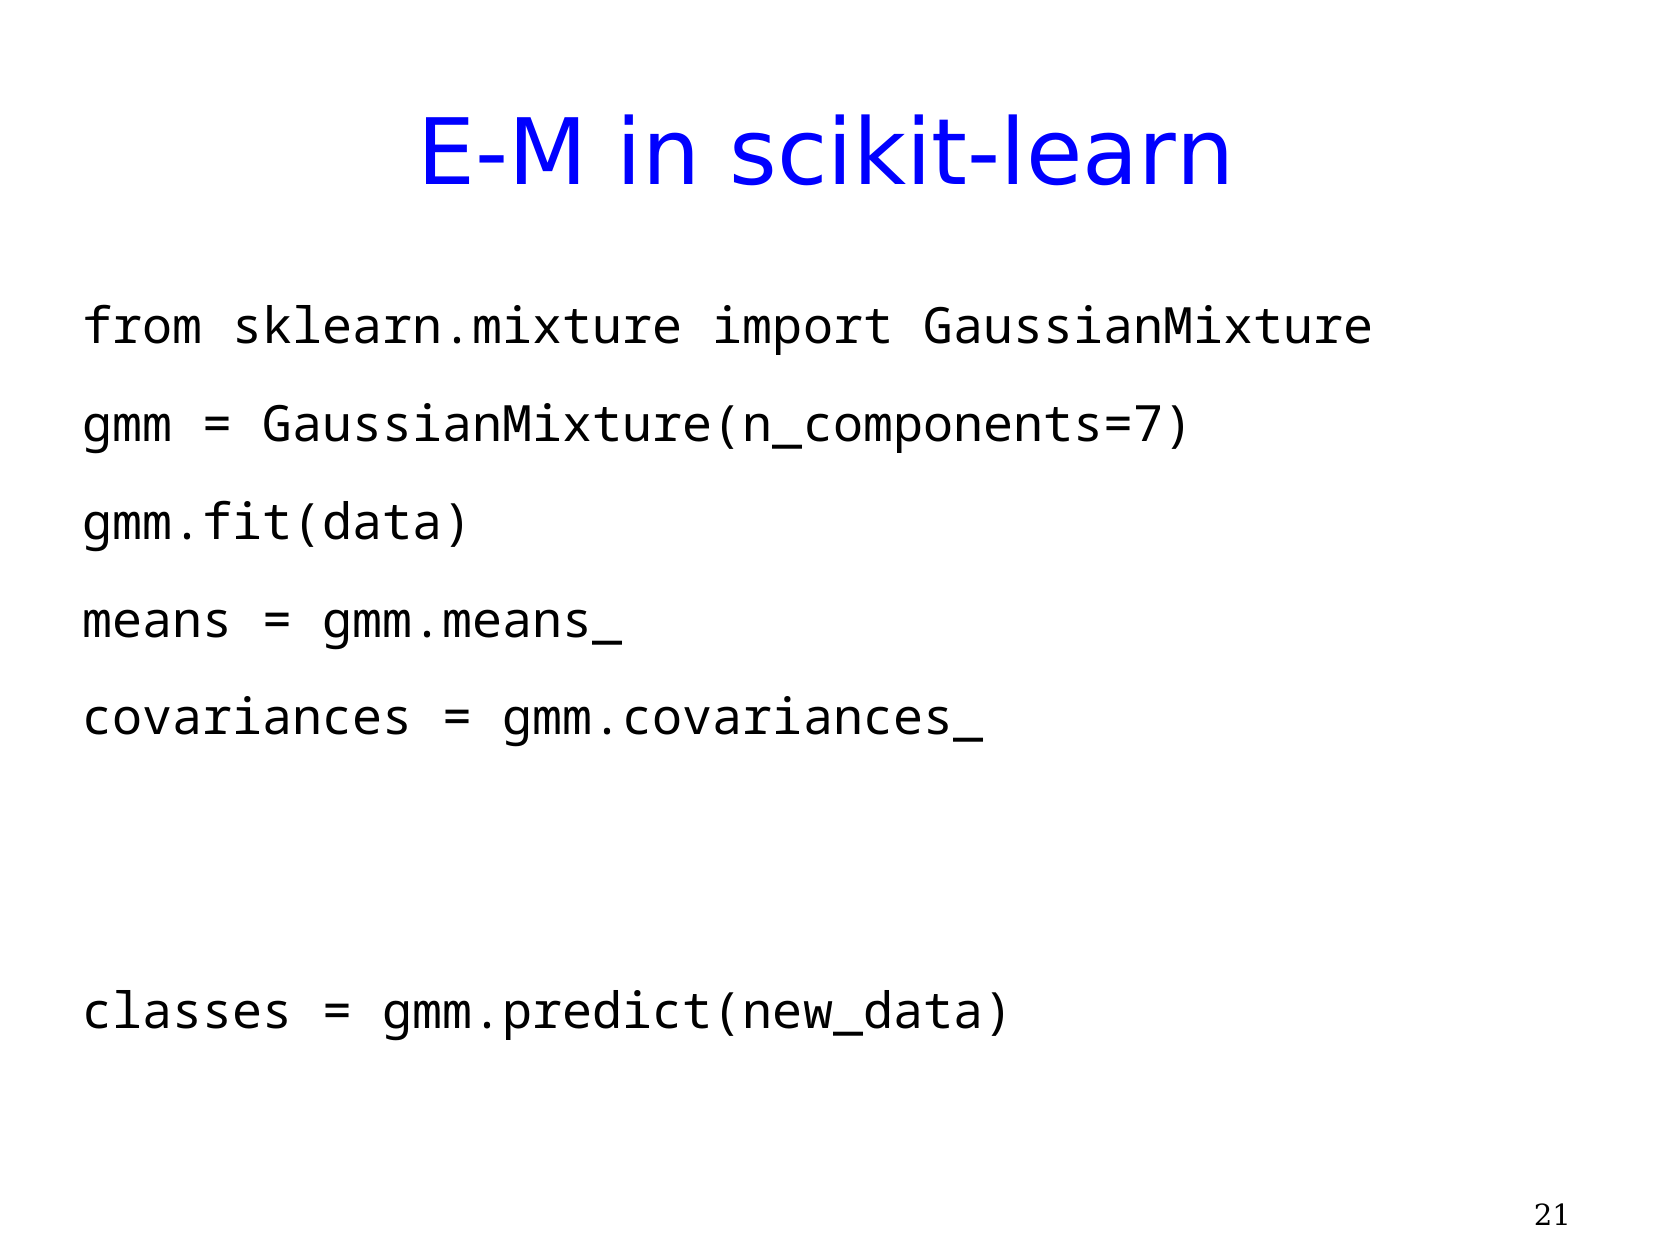

# E-M in scikit-learn
from sklearn.mixture import GaussianMixture
gmm = GaussianMixture(n_components=7)
gmm.fit(data)
means = gmm.means_
covariances = gmm.covariances_
classes = gmm.predict(new_data)
21